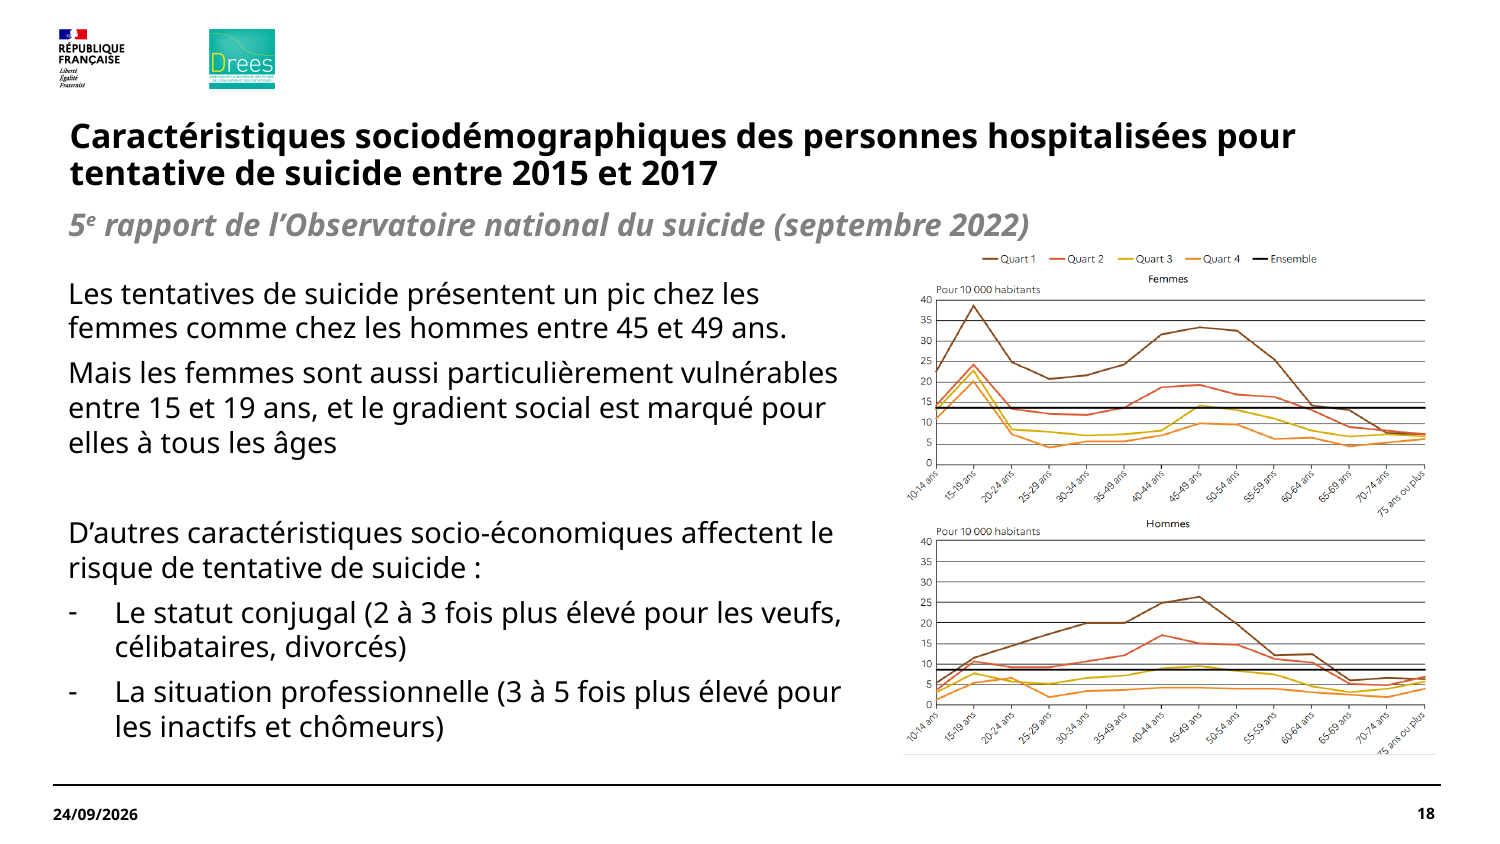

Caractéristiques sociodémographiques des personnes hospitalisées pour tentative de suicide entre 2015 et 2017
# 5e rapport de l’Observatoire national du suicide (septembre 2022)
Les tentatives de suicide présentent un pic chez les femmes comme chez les hommes entre 45 et 49 ans.
Mais les femmes sont aussi particulièrement vulnérables entre 15 et 19 ans, et le gradient social est marqué pour elles à tous les âges
D’autres caractéristiques socio-économiques affectent le risque de tentative de suicide :
Le statut conjugal (2 à 3 fois plus élevé pour les veufs, célibataires, divorcés)
La situation professionnelle (3 à 5 fois plus élevé pour les inactifs et chômeurs)
18